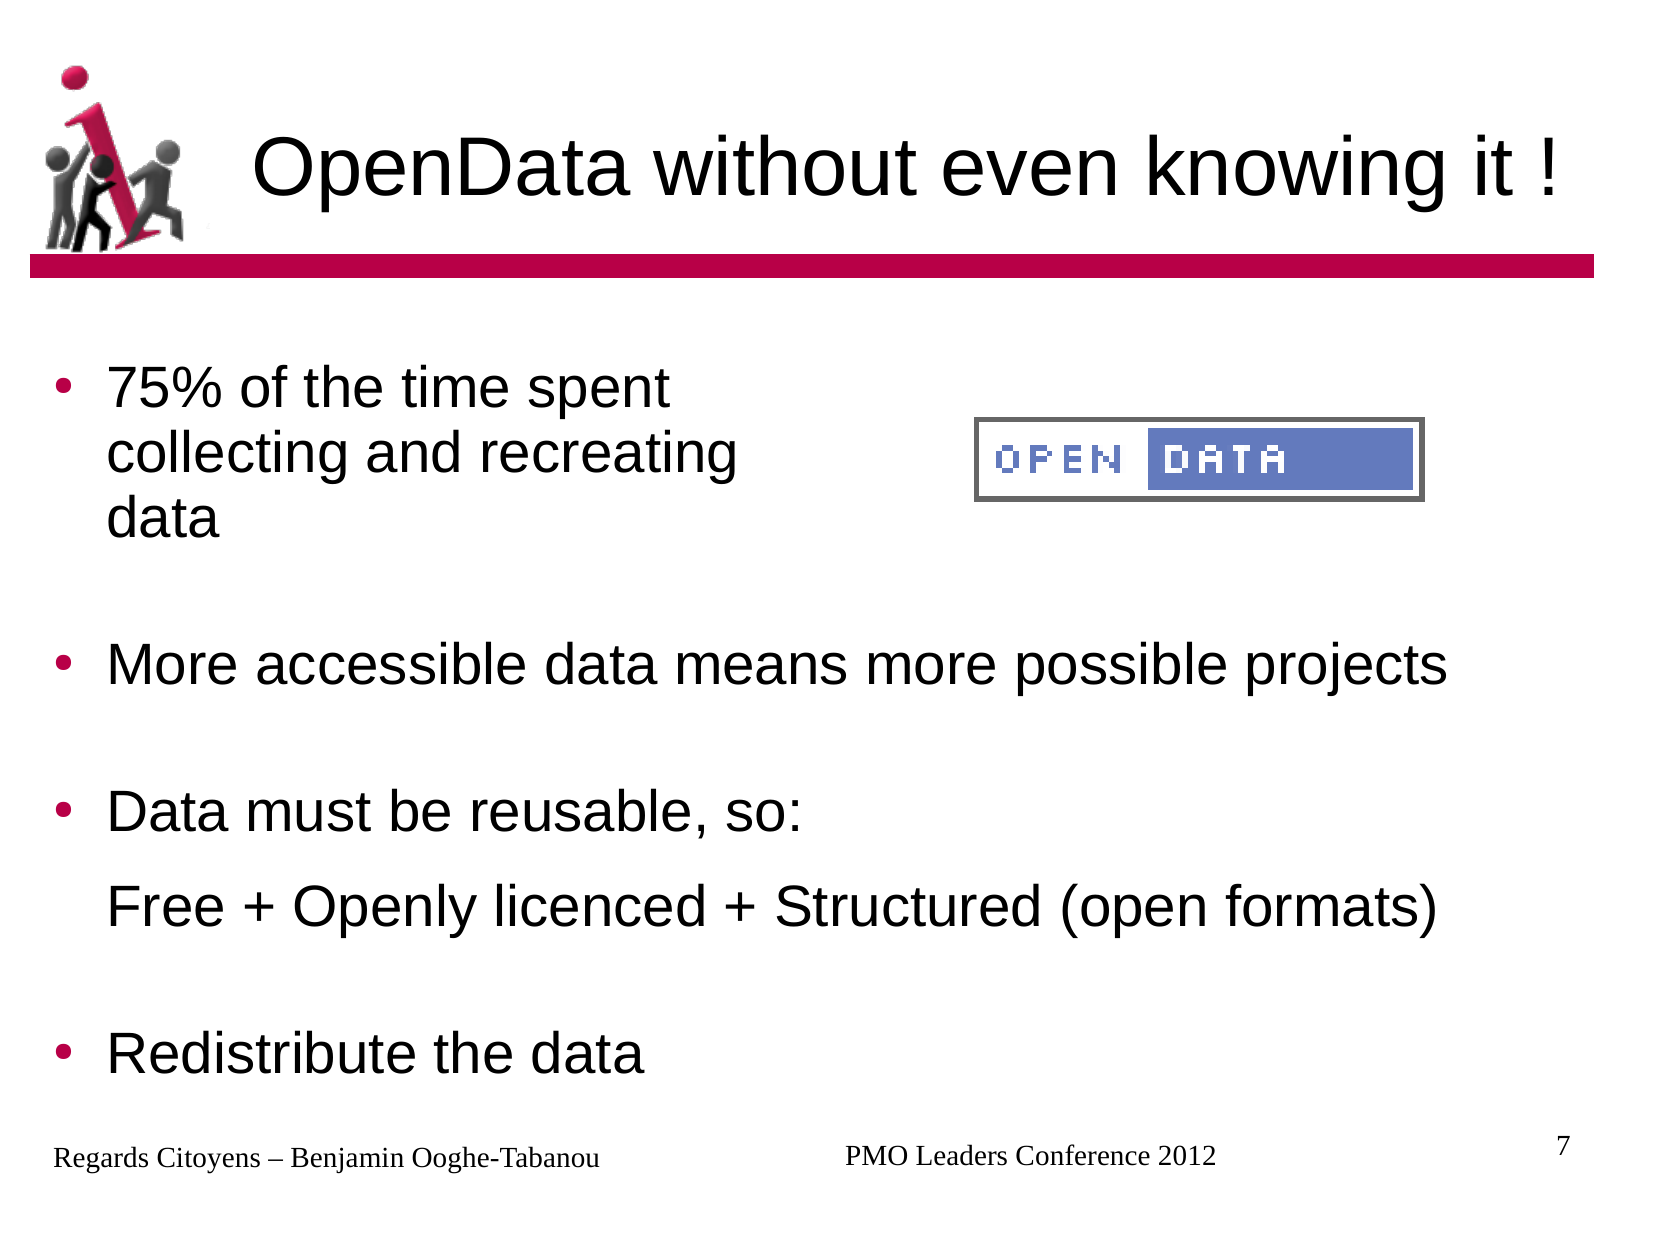

# OpenData without even knowing it !
75% of the time spent
collecting and recreating
data
More accessible data means more possible projects
Data must be reusable, so:
Free + Openly licenced + Structured (open formats)
Redistribute the data
7
Benjamin Ooghe-Tabanou - Open Knowledge Conference Berlin 2011